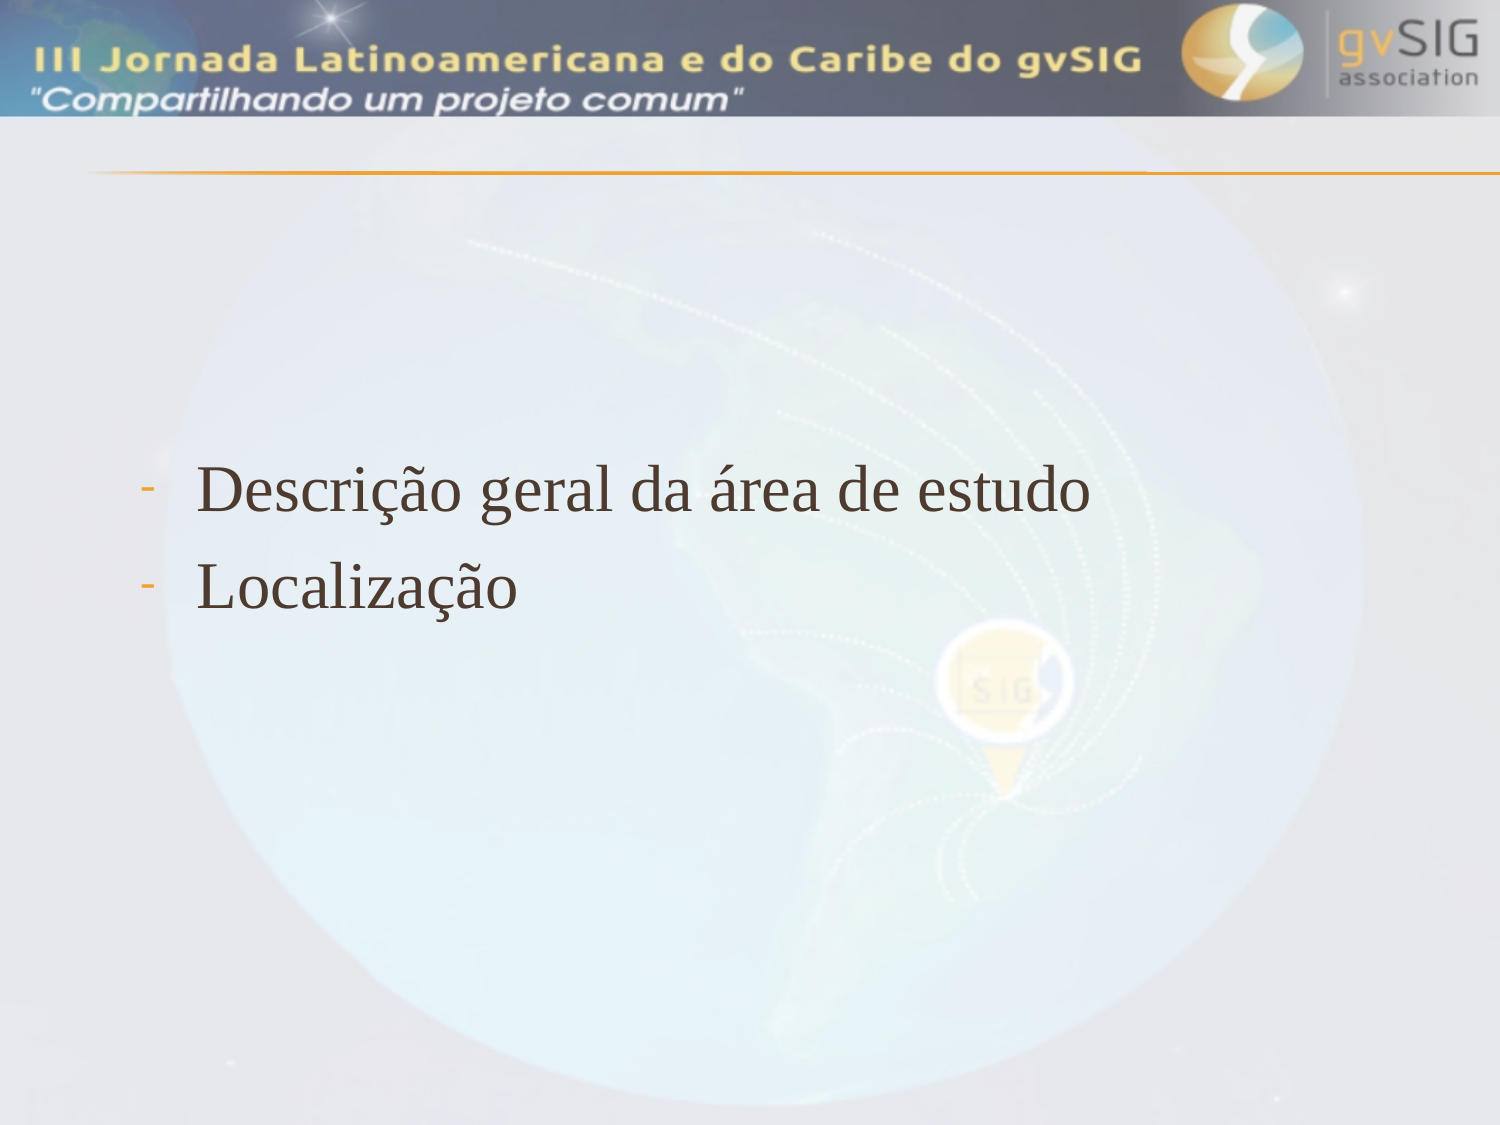

# Descrição geral da área de estudo
Localização